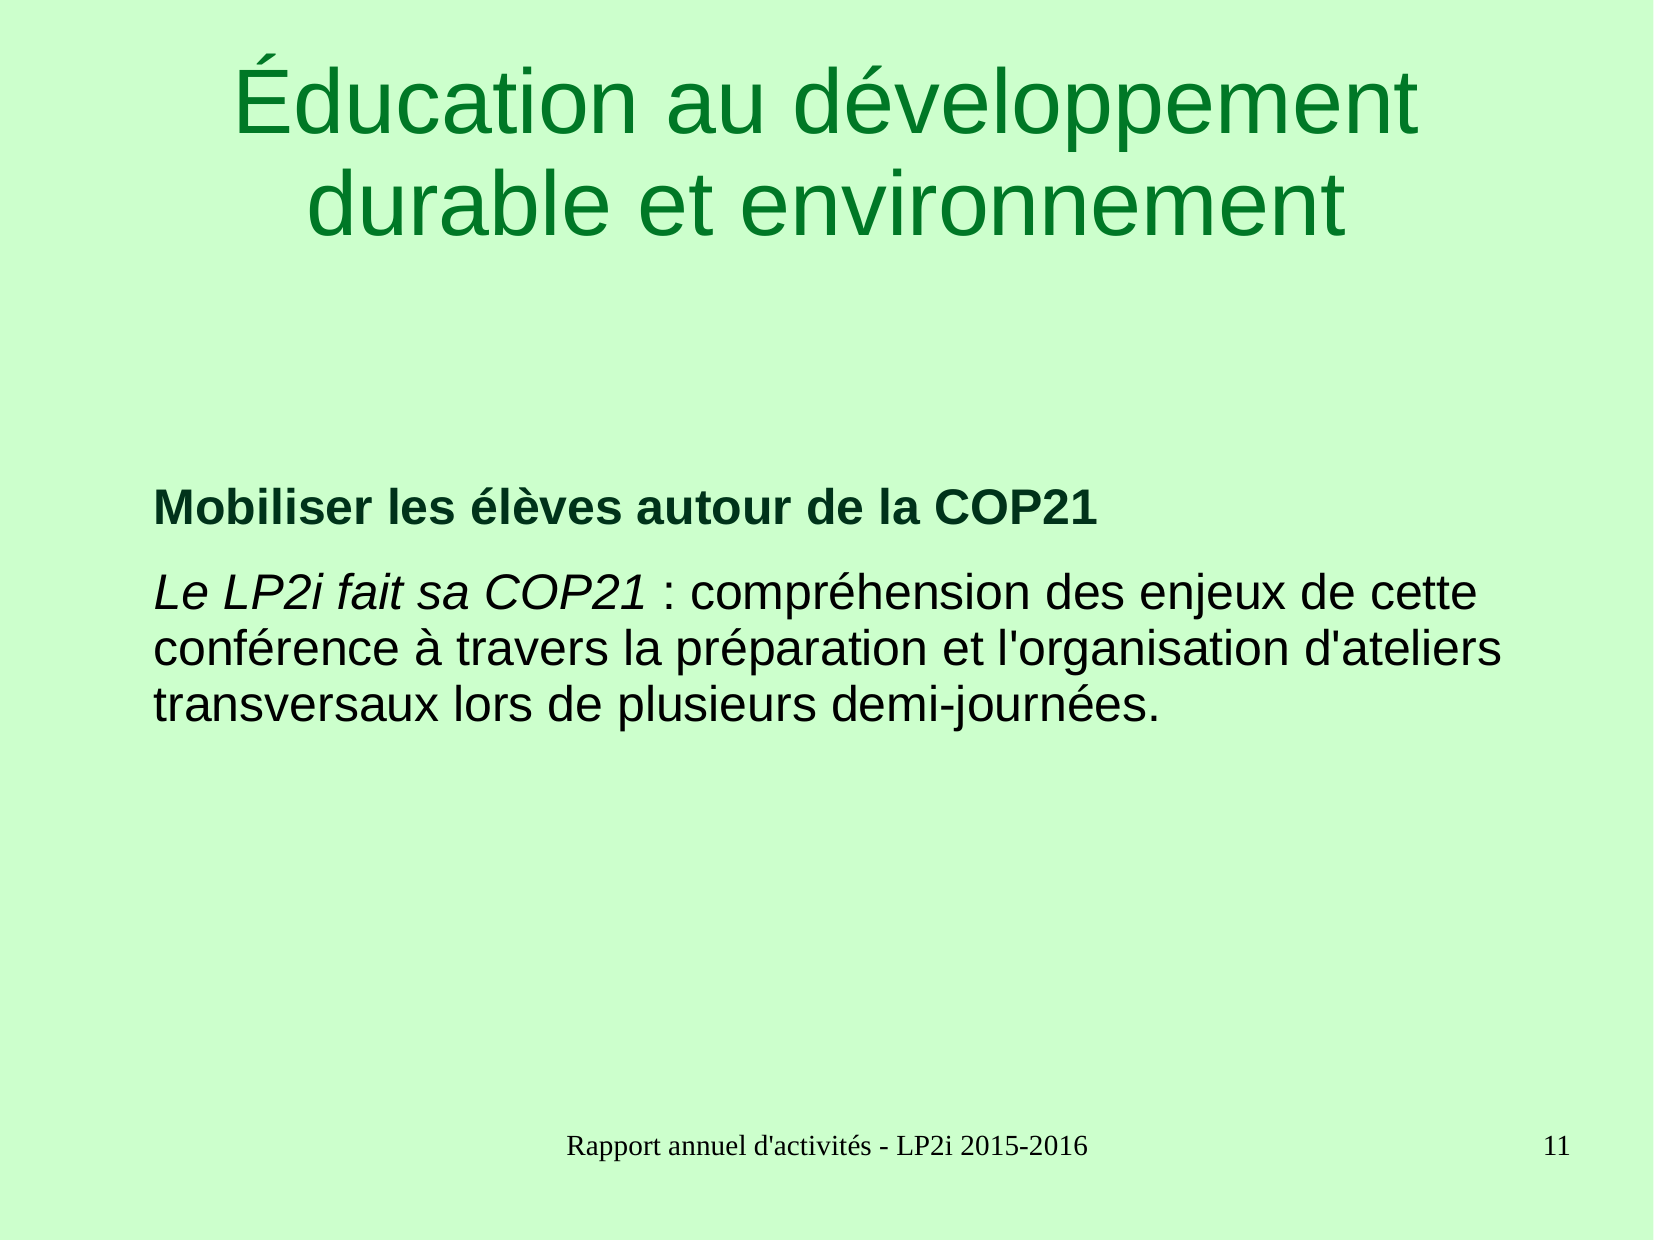

# Éducation au développement durable et environnement
Mobiliser les élèves autour de la COP21
Le LP2i fait sa COP21 : compréhension des enjeux de cette conférence à travers la préparation et l'organisation d'ateliers transversaux lors de plusieurs demi-journées.
Rapport annuel d'activités - LP2i 2015-2016
11